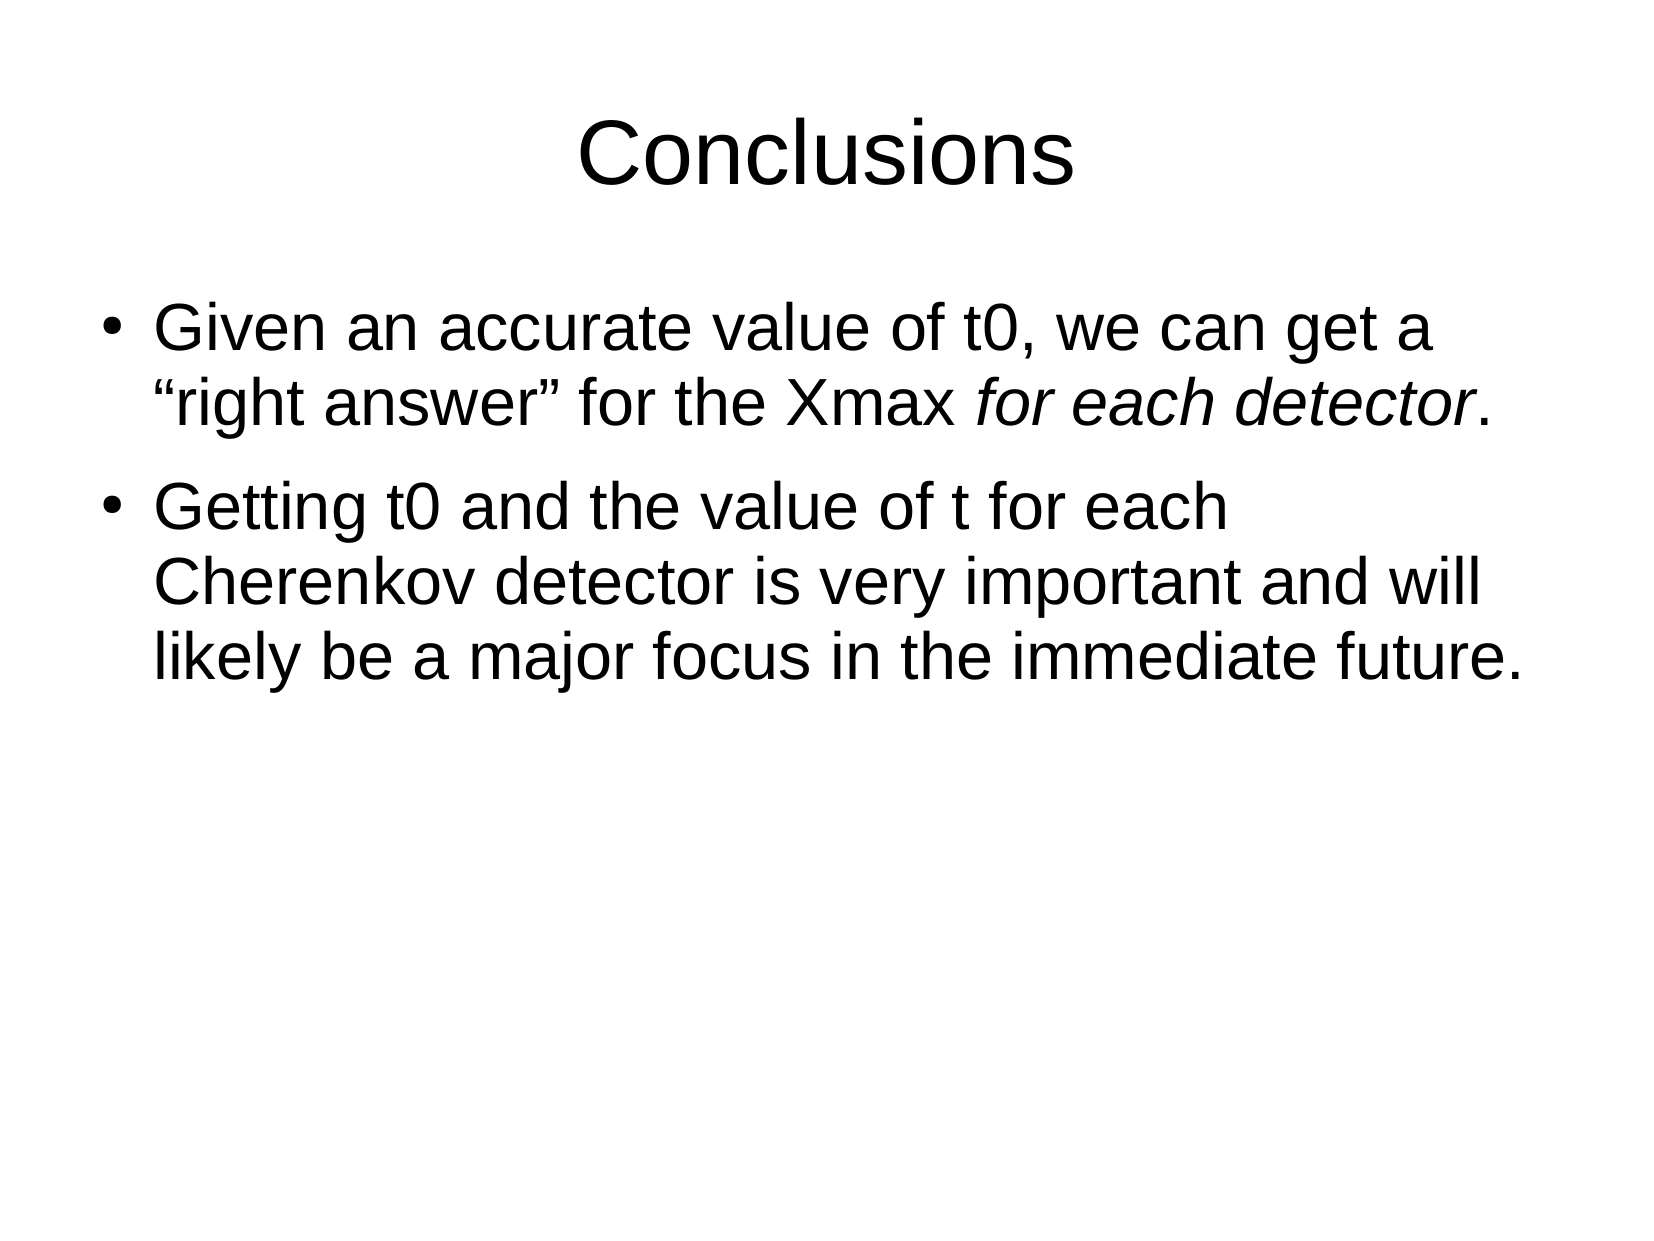

# Conclusions
Given an accurate value of t0, we can get a “right answer” for the Xmax for each detector.
Getting t0 and the value of t for each Cherenkov detector is very important and will likely be a major focus in the immediate future.